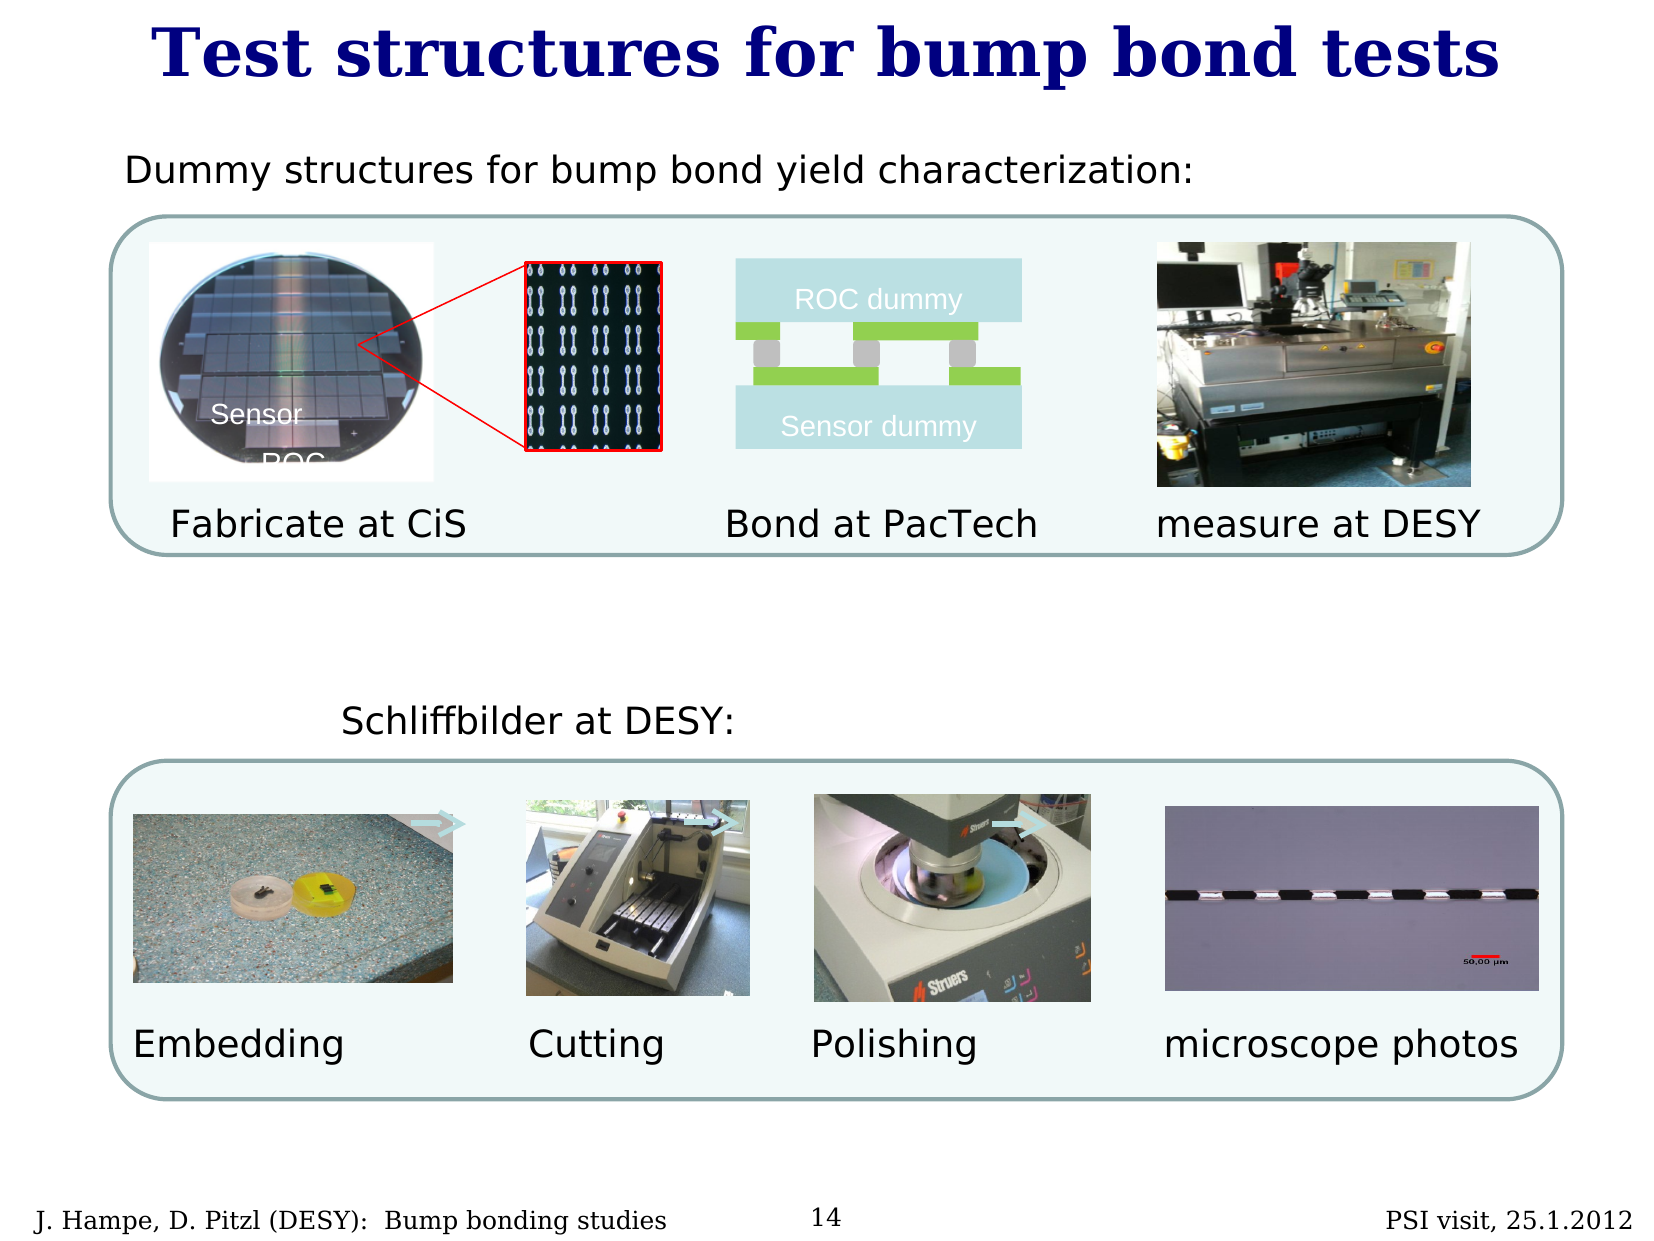

# Test structures for bump bond tests
Dummy structures for bump bond yield characterization:
ROC dummy
Sensor dummy
Sensor
ROC
Fabricate at CiS
Bond at PacTech
measure at DESY
Schliffbilder at DESY:
Embedding
Cutting
Polishing
microscope photos